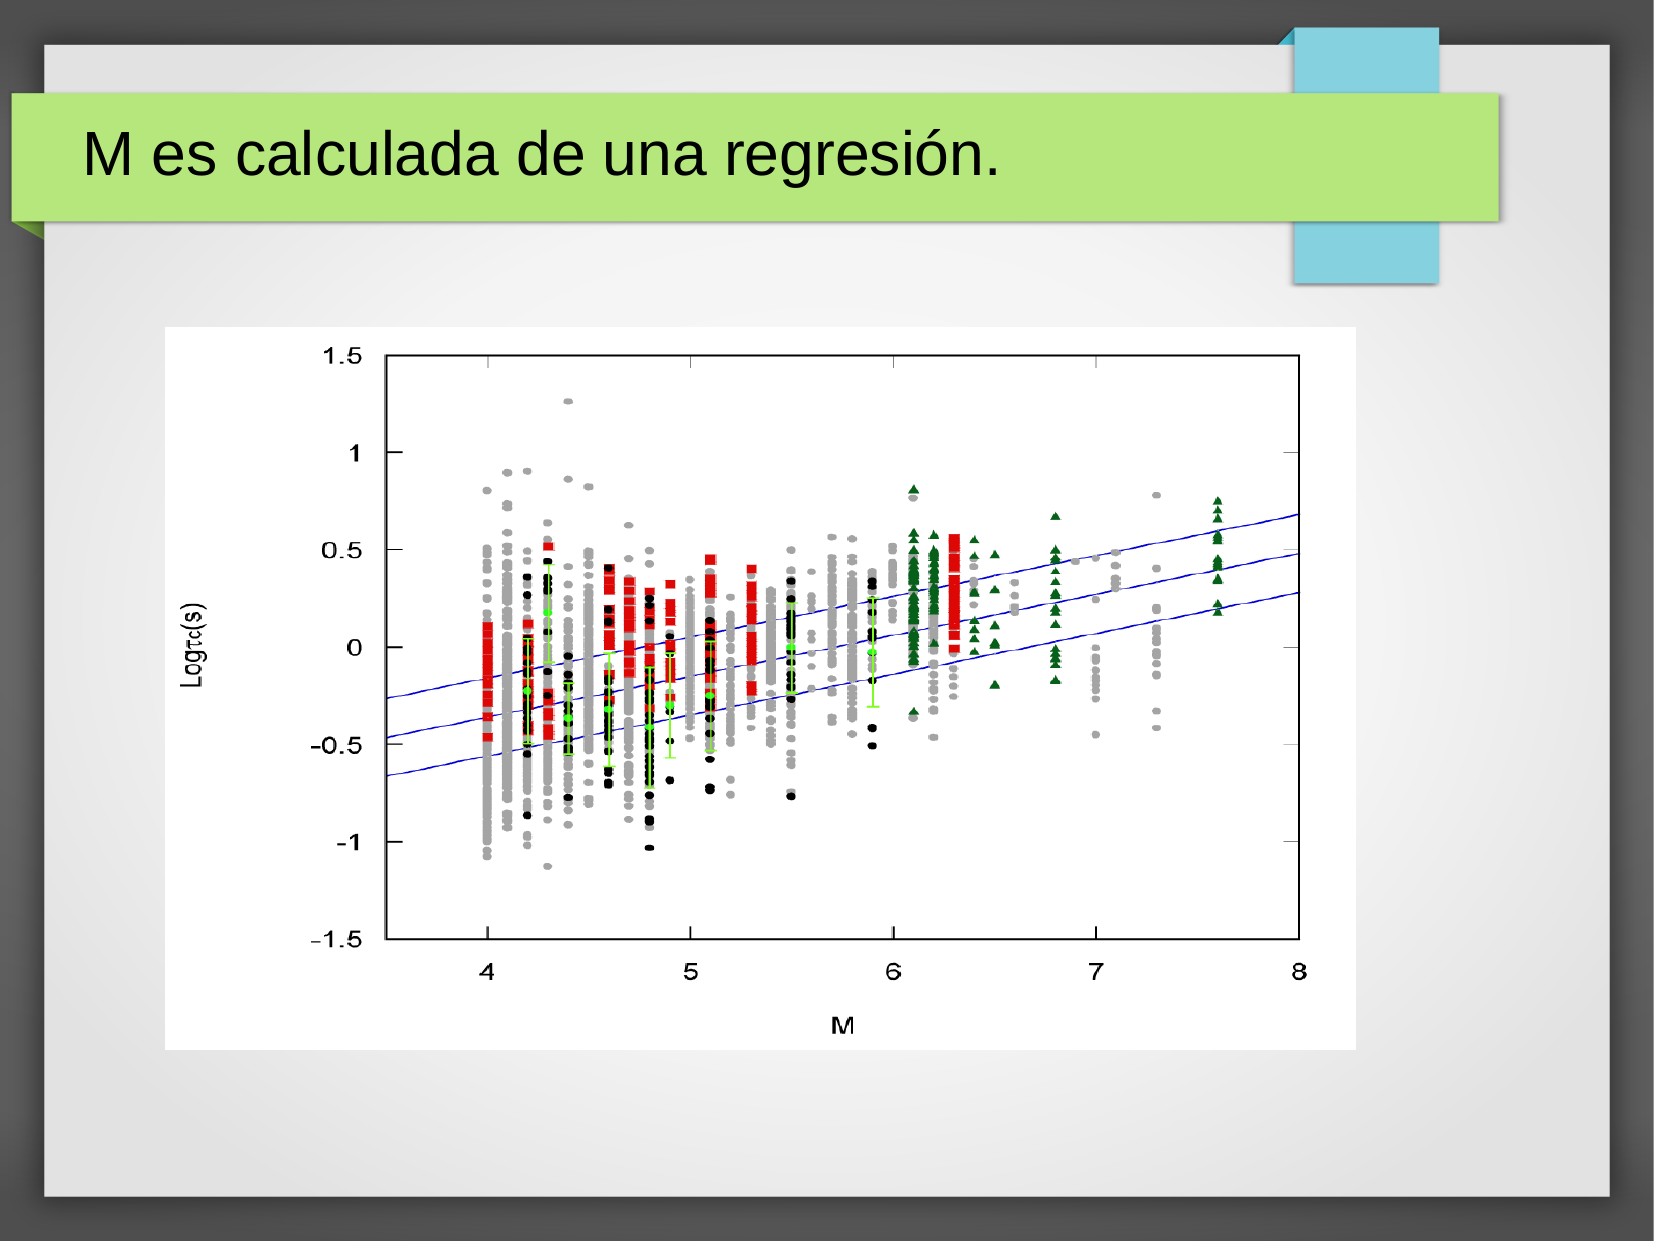

# M es calculada de una regresión.